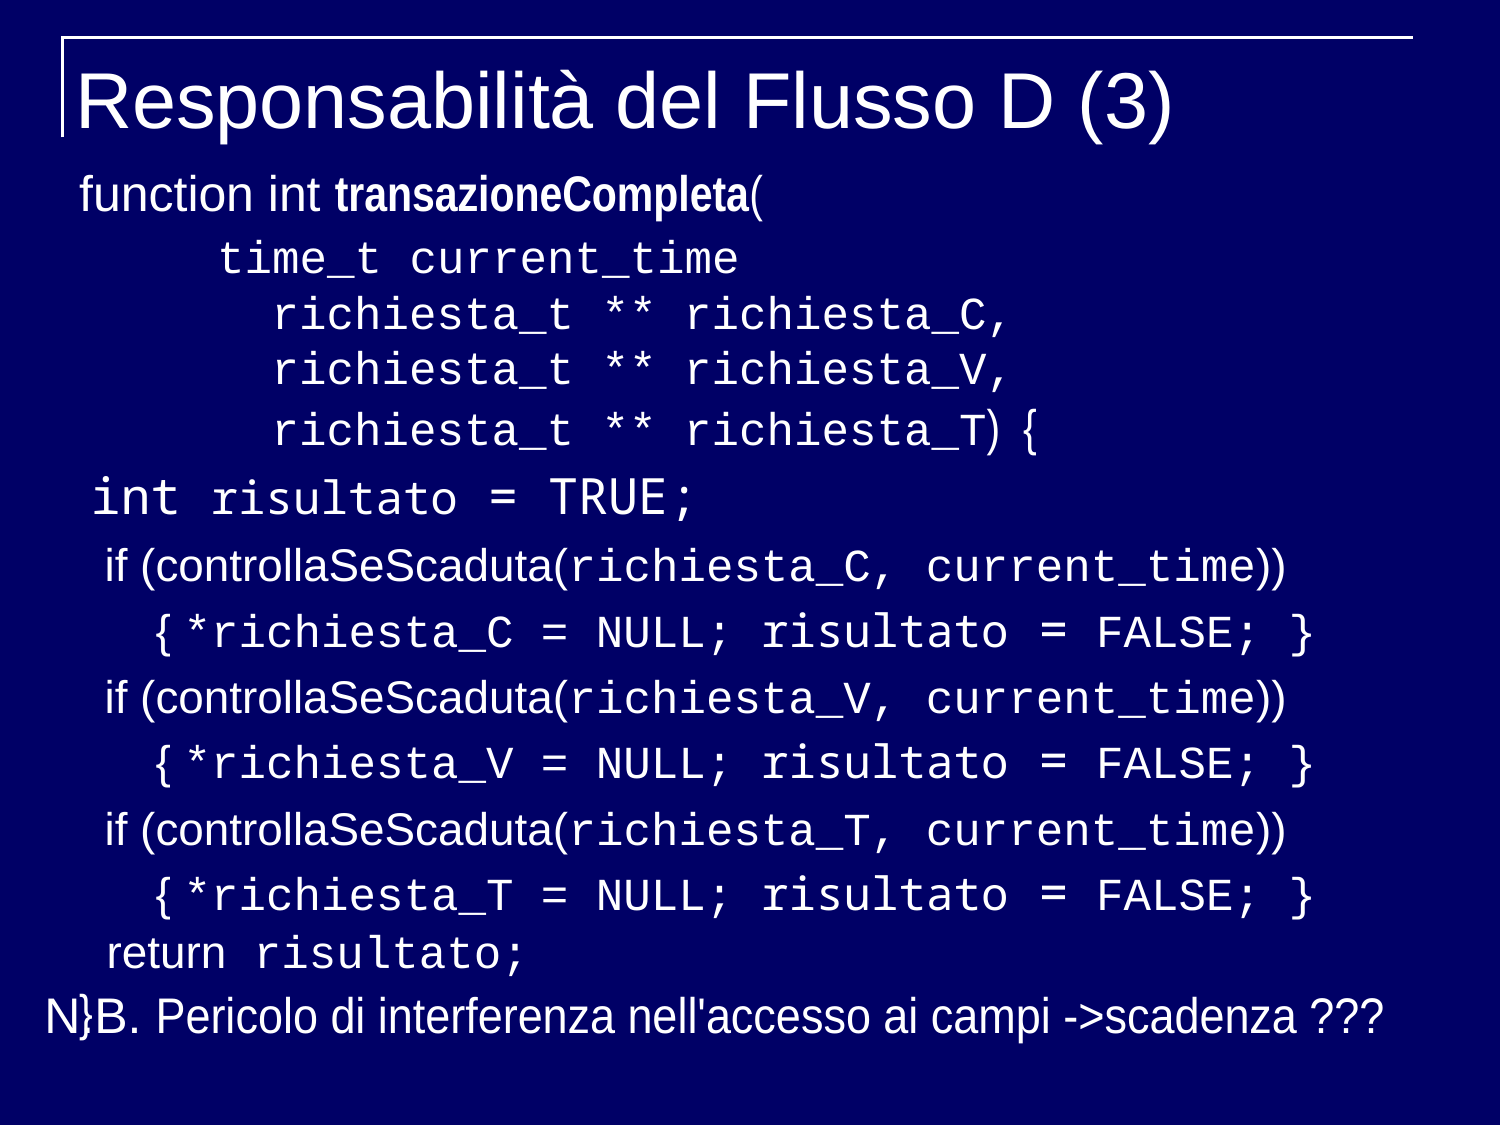

# Responsabilità del Flusso D (3)‏
function int transazioneCompleta(
 time_t current_time
 richiesta_t ** richiesta_C,
 richiesta_t ** richiesta_V,
 richiesta_t ** richiesta_T) {
 int risultato = TRUE;
 if (controllaSeScaduta(richiesta_C, current_time))‏
 { *richiesta_C = NULL; risultato = FALSE; }
 if (controllaSeScaduta(richiesta_V, current_time))‏
 { *richiesta_V = NULL; risultato = FALSE; }
 if (controllaSeScaduta(richiesta_T, current_time))‏
 { *richiesta_T = NULL; risultato = FALSE; }
 return risultato;
}
N.B. Pericolo di interferenza nell'accesso ai campi ->scadenza ???